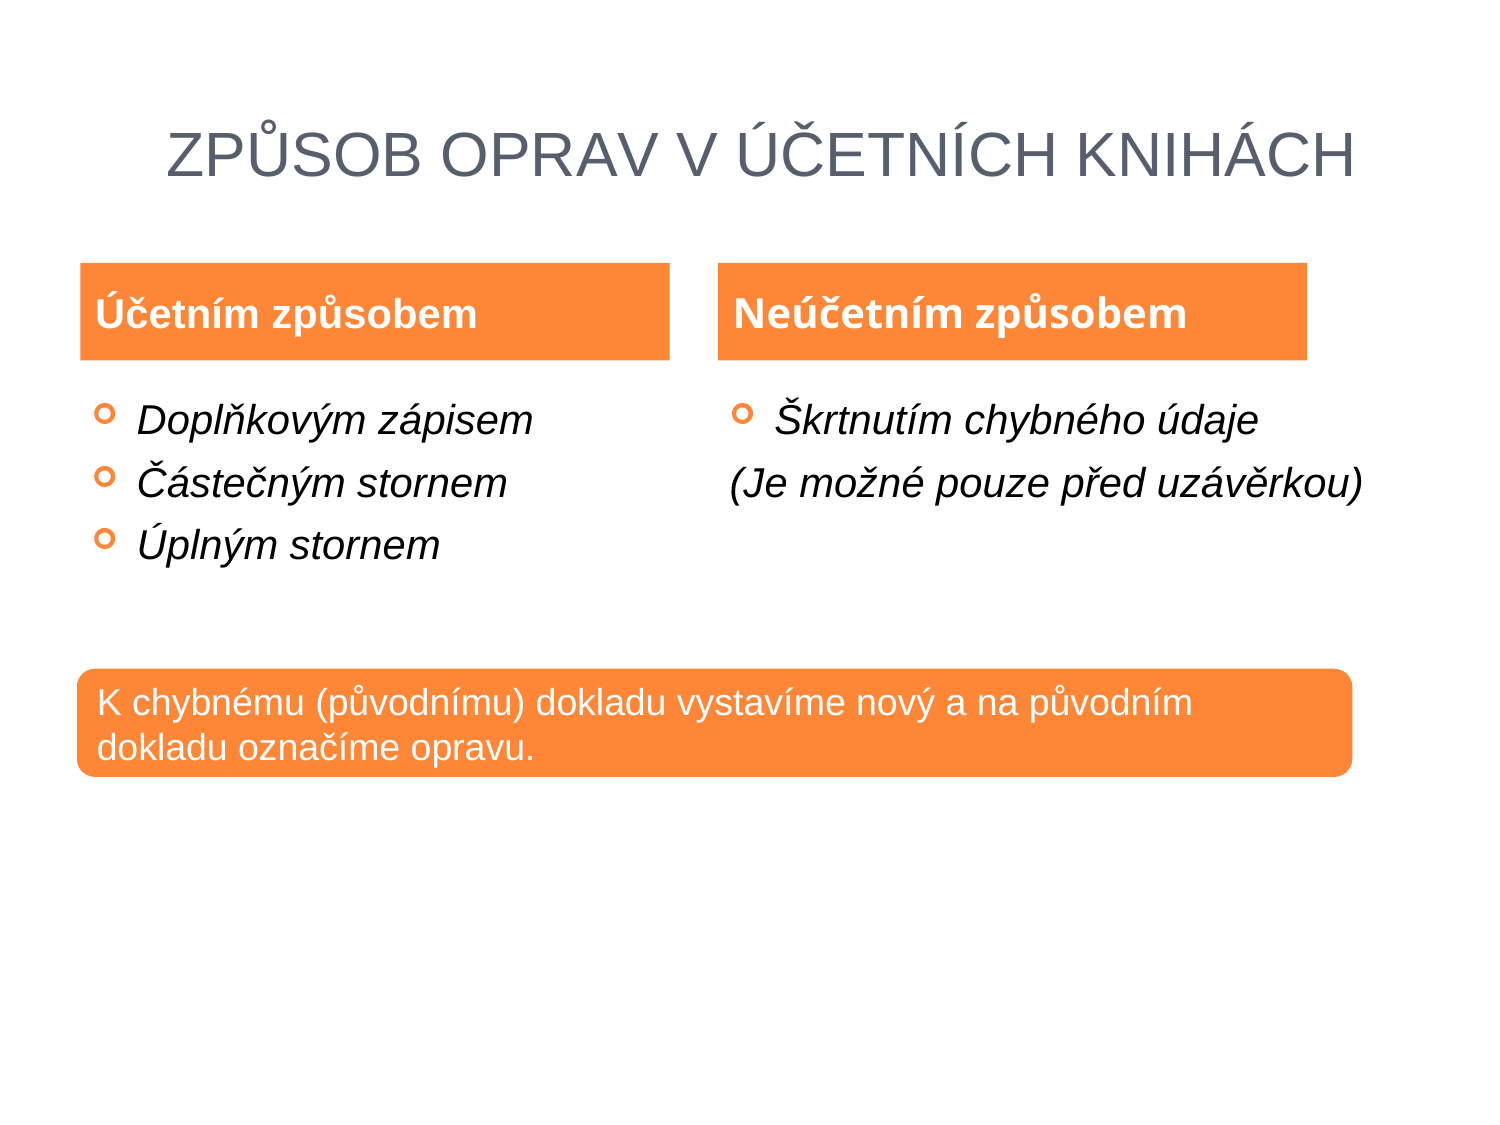

# ZPŮSOB OPRAV V ÚČETNÍCH KNIHÁCH
Účetním způsobem
Neúčetním způsobem
Doplňkovým zápisem
Částečným stornem
Úplným stornem
Škrtnutím chybného údaje
(Je možné pouze před uzávěrkou)
K chybnému (původnímu) dokladu vystavíme nový a na původním dokladu označíme opravu.